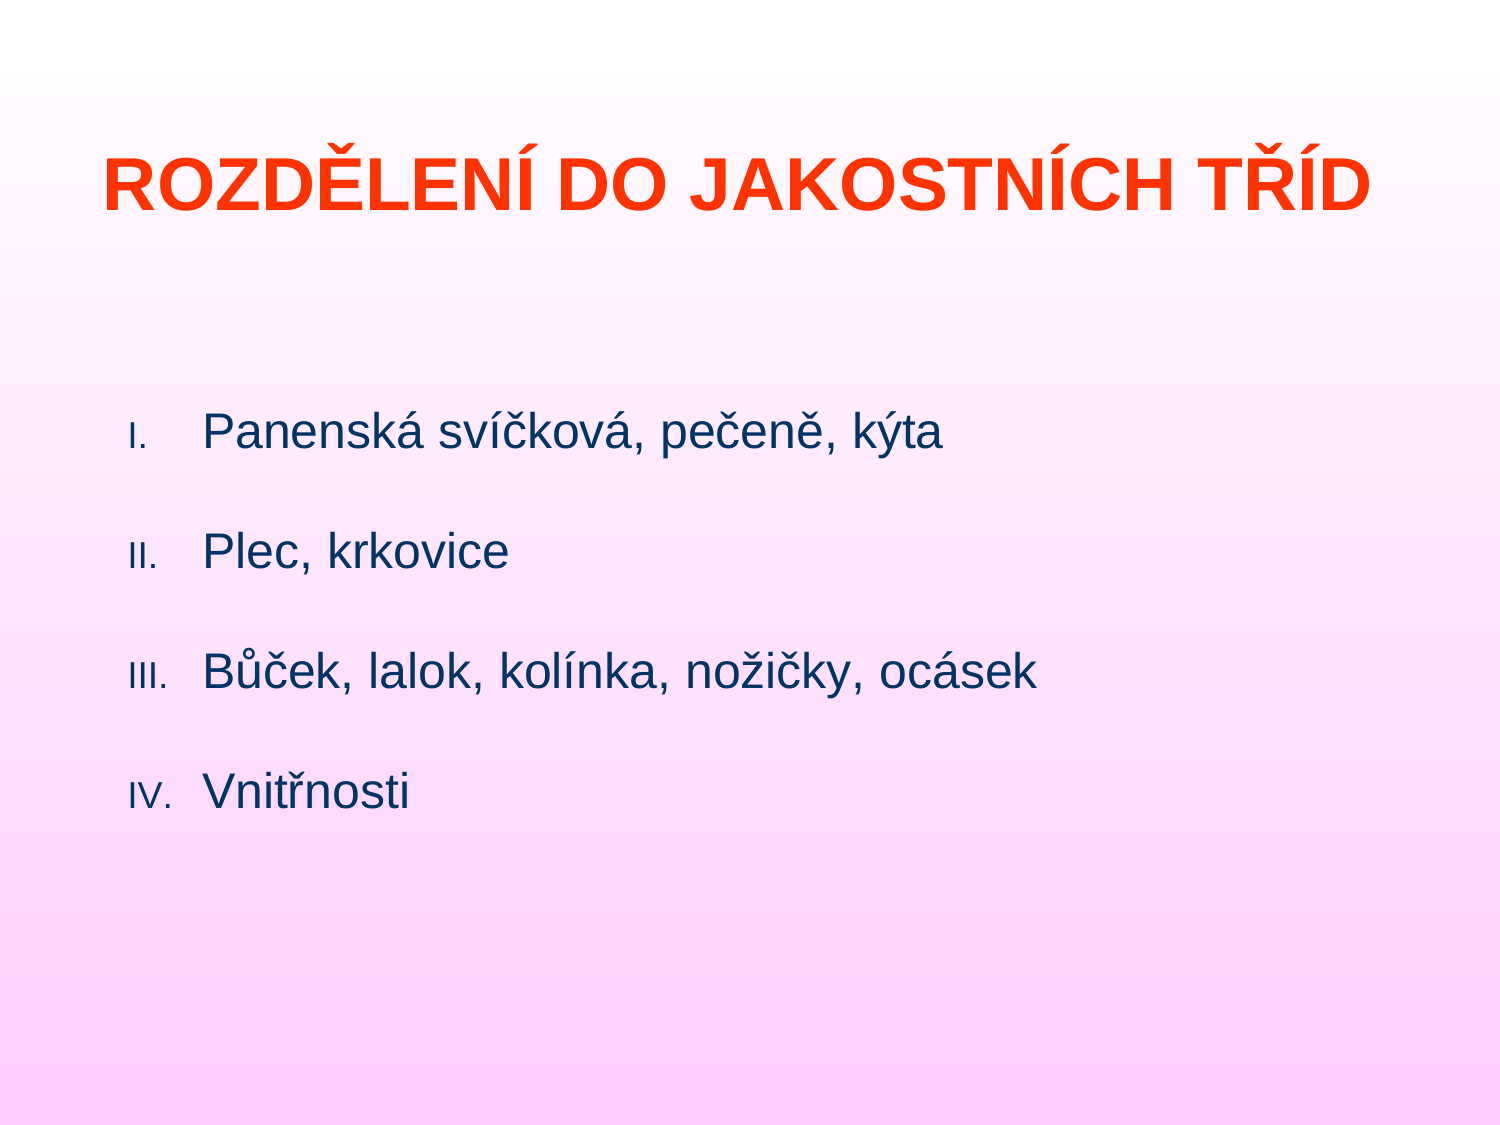

# ROZDĚLENÍ DO JAKOSTNÍCH TŘÍD
Panenská svíčková, pečeně, kýta
Plec, krkovice
Bůček, lalok, kolínka, nožičky, ocásek
Vnitřnosti